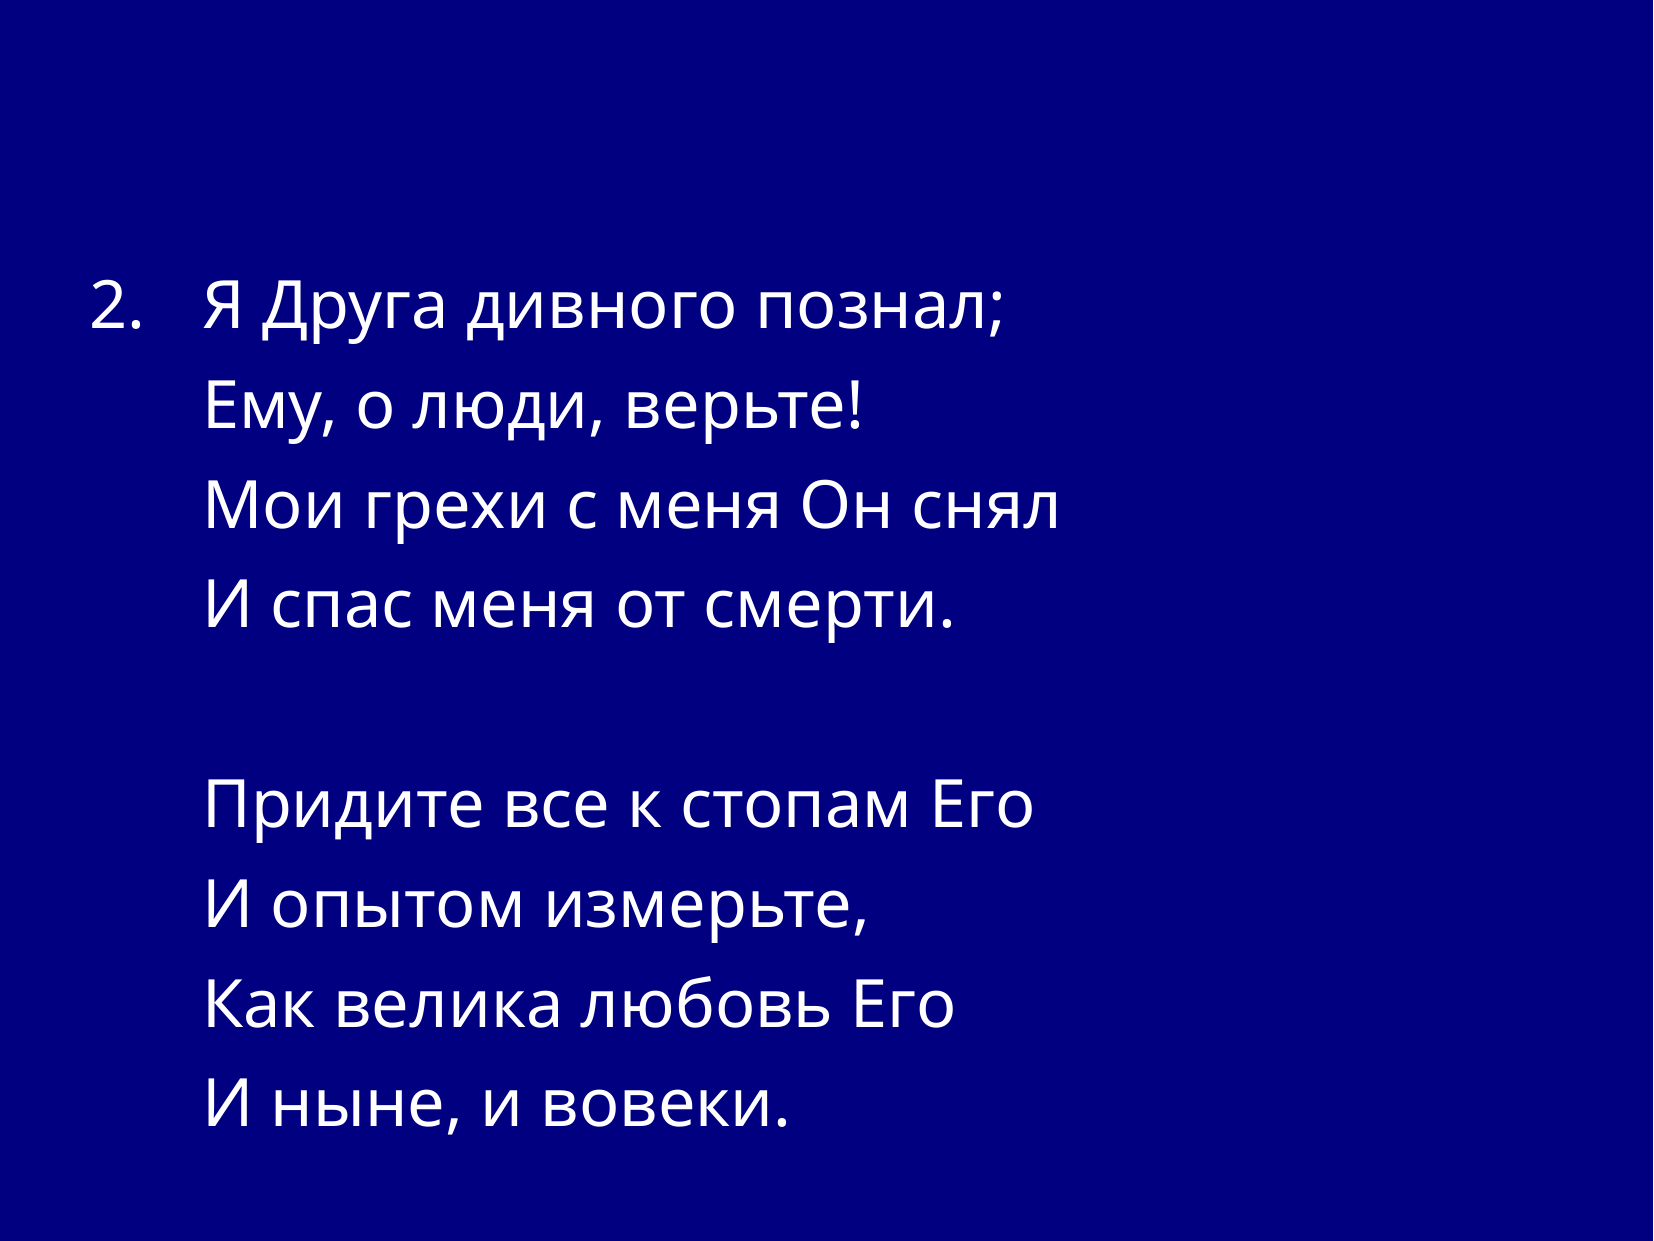

2.	Я Друга дивного познал;
	Ему, о люди, верьте!
	Мои грехи с меня Он снял
	И спас меня от смерти.
	Придите все к стопам Его
	И опытом измерьте,
	Как велика любовь Его
	И ныне, и вовеки.